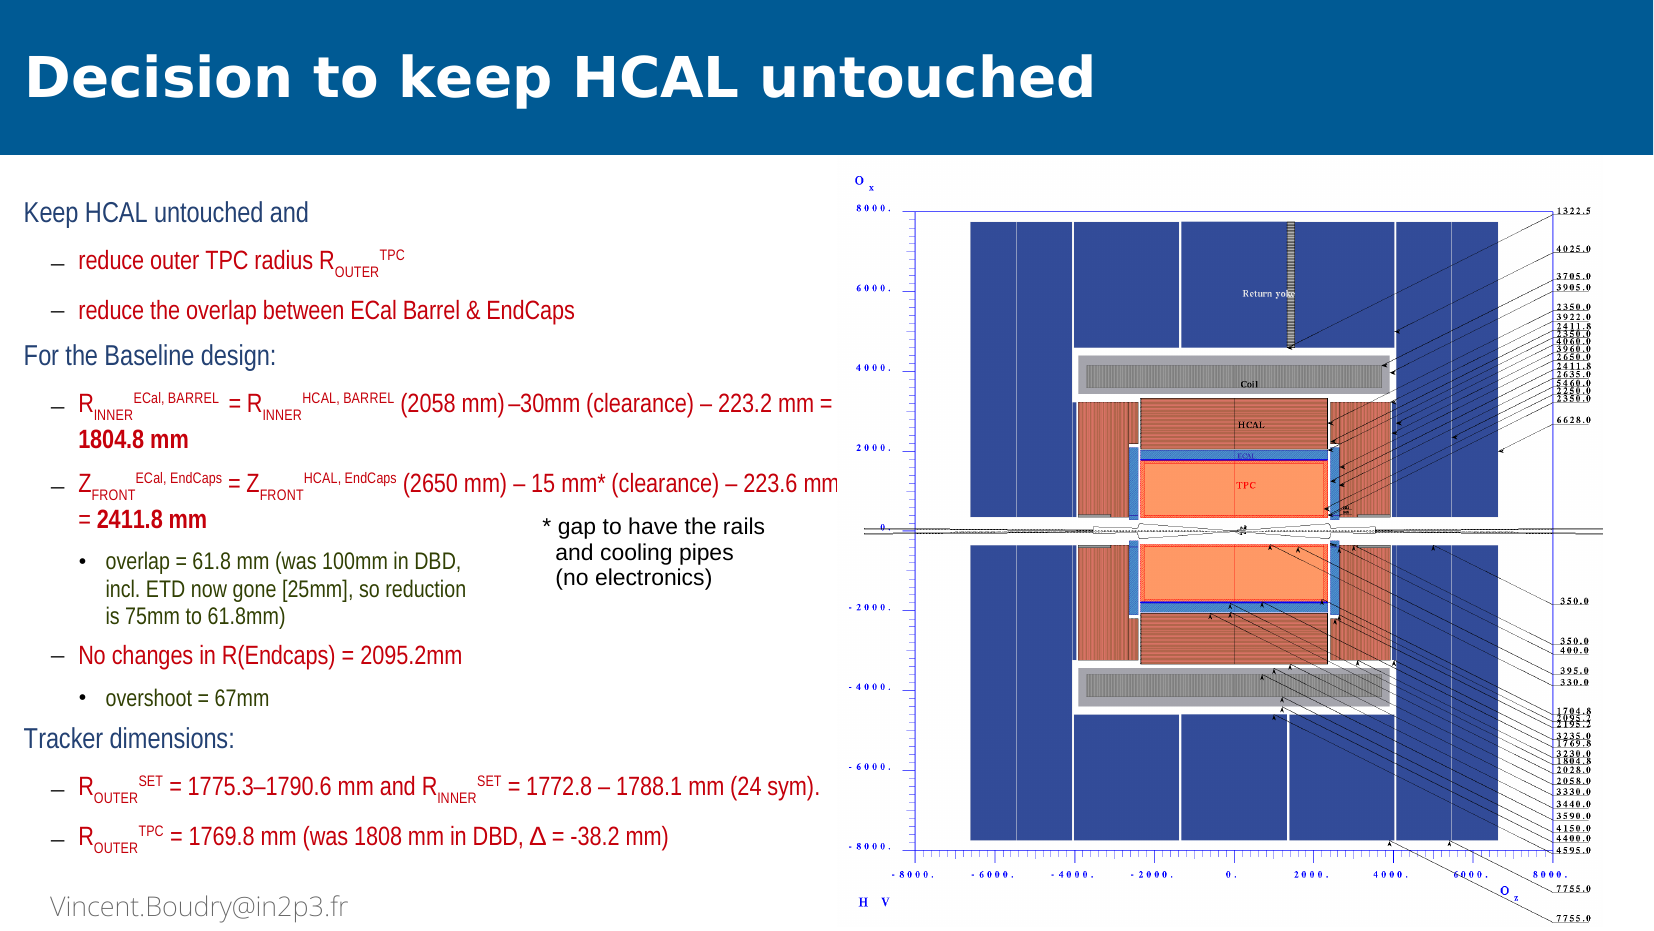

# Decision to keep HCAL untouched
Keep HCAL untouched and
reduce outer TPC radius ROUTERTPC
reduce the overlap between ECal Barrel & EndCaps
For the Baseline design:
RINNERECal, BARREL = RINNERHCAL, BARREL (2058 mm) –30mm (clearance) – 223.2 mm = 1804.8 mm
ZFRONTECal, EndCaps = ZFRONTHCAL, EndCaps (2650 mm) – 15 mm* (clearance) – 223.6 mm = 2411.8 mm
overlap = 61.8 mm (was 100mm in DBD,
incl. ETD now gone [25mm], so reduction
is 75mm to 61.8mm)
No changes in R(Endcaps) = 2095.2mm
overshoot = 67mm
Tracker dimensions:
ROUTERSET = 1775.3–1790.6 mm and RINNERSET = 1772.8 – 1788.1 mm (24 sym).
ROUTERTPC = 1769.8 mm (was 1808 mm in DBD, ∆ = -38.2 mm)
* gap to have the rails
 and cooling pipes
 (no electronics)